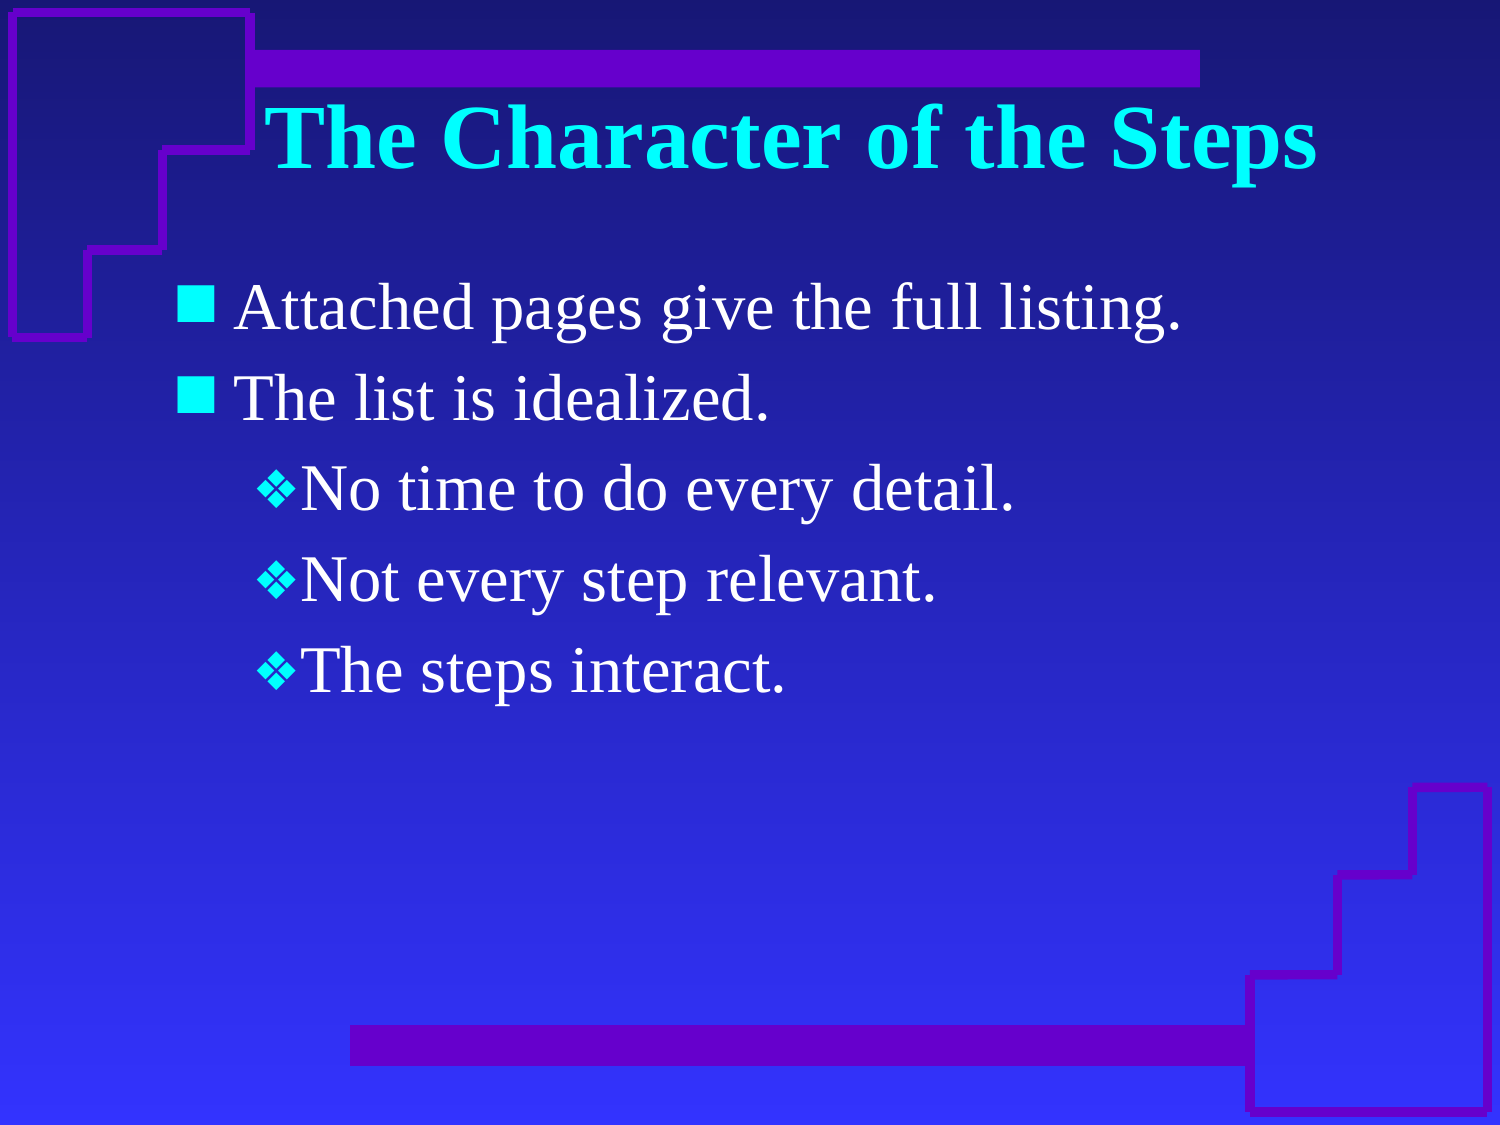

# The Character of the Steps
Attached pages give the full listing.
The list is idealized.
No time to do every detail.
Not every step relevant.
The steps interact.